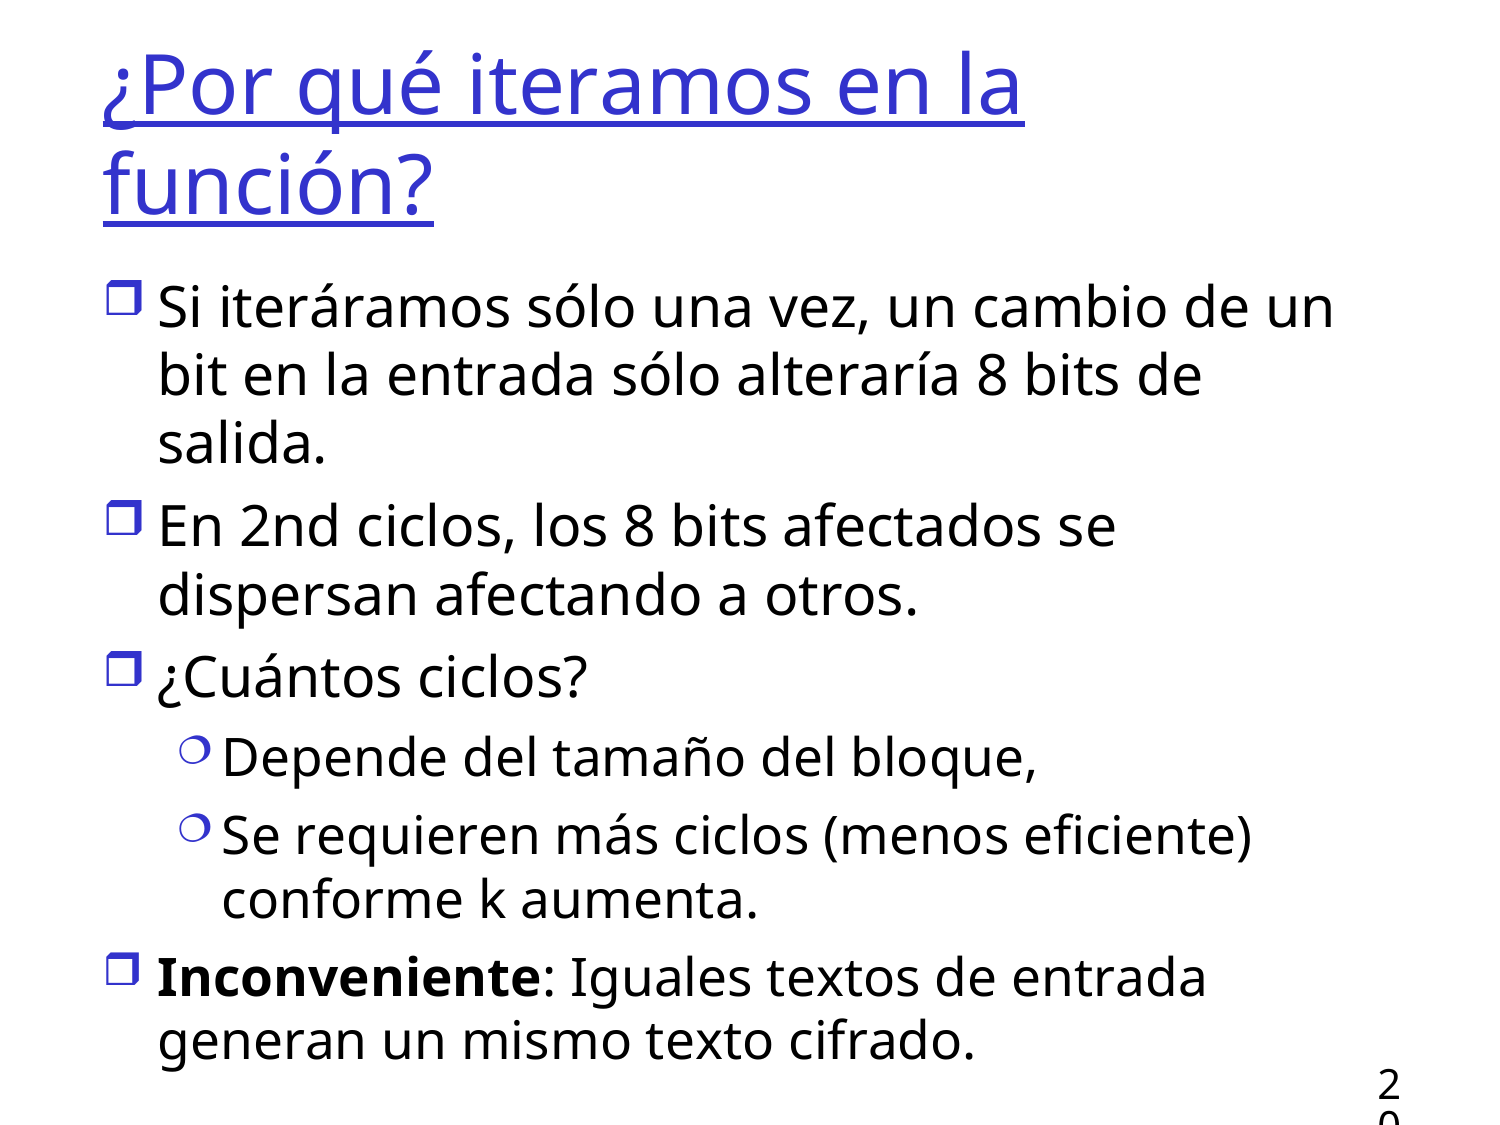

# ¿Por qué iteramos en la función?
Si iteráramos sólo una vez, un cambio de un bit en la entrada sólo alteraría 8 bits de salida.
En 2nd ciclos, los 8 bits afectados se dispersan afectando a otros.
¿Cuántos ciclos?
Depende del tamaño del bloque,
Se requieren más ciclos (menos eficiente) conforme k aumenta.
Inconveniente: Iguales textos de entrada generan un mismo texto cifrado.
20